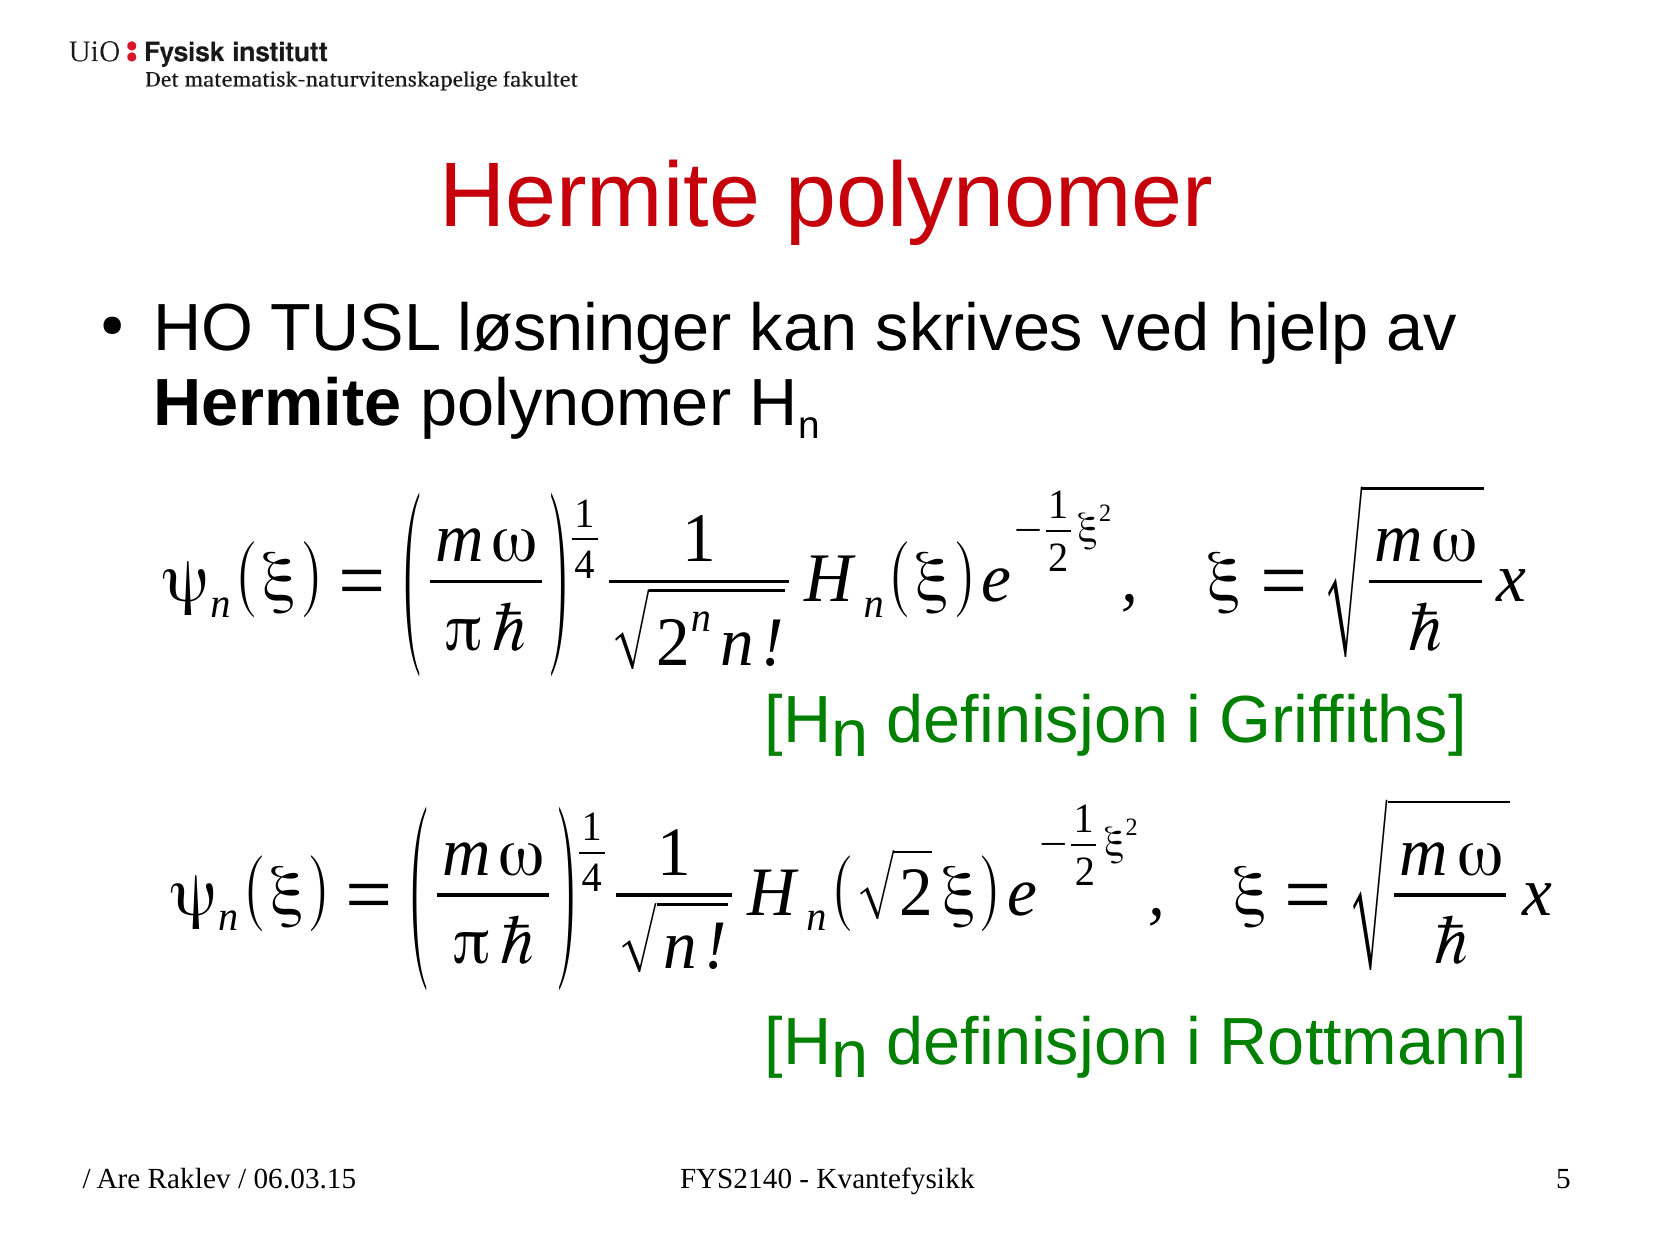

# Hermite polynomer
HO TUSL løsninger kan skrives ved hjelp av Hermite polynomer Hn
[Hn definisjon i Griffiths]
[Hn definisjon i Rottmann]
/ Are Raklev / 06.03.15
FYS2140 - Kvantefysikk
5